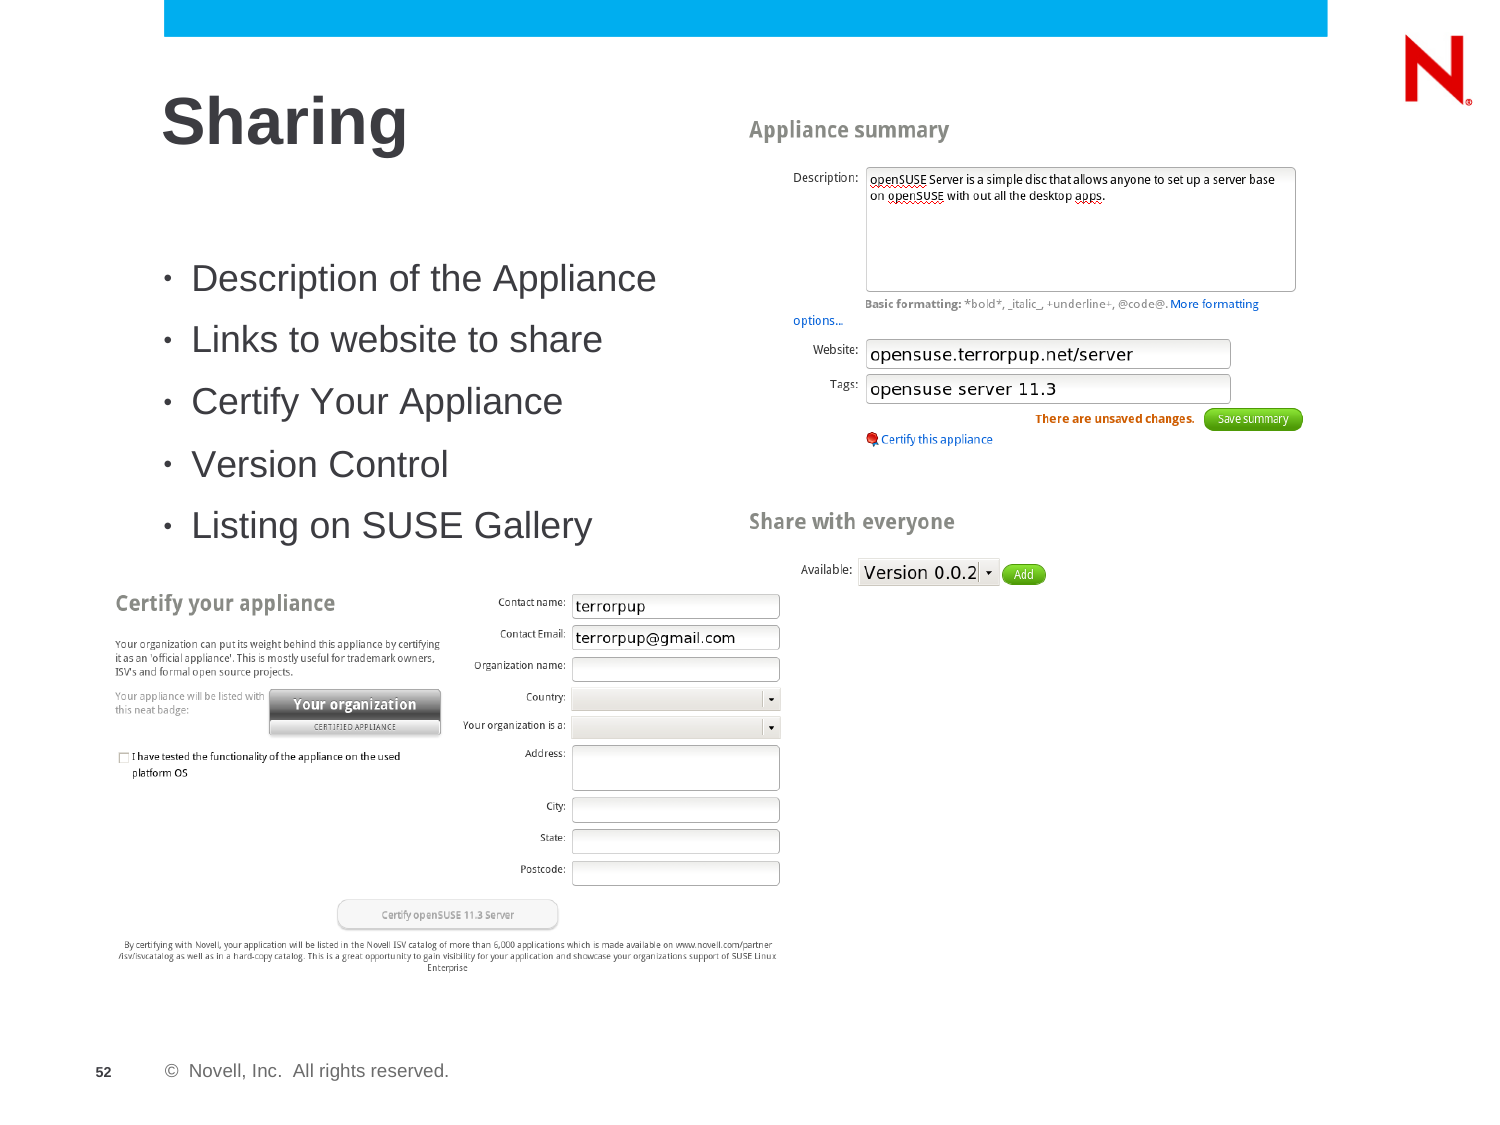

# Sharing
Description of the Appliance
Links to website to share
Certify Your Appliance
Version Control
Listing on SUSE Gallery